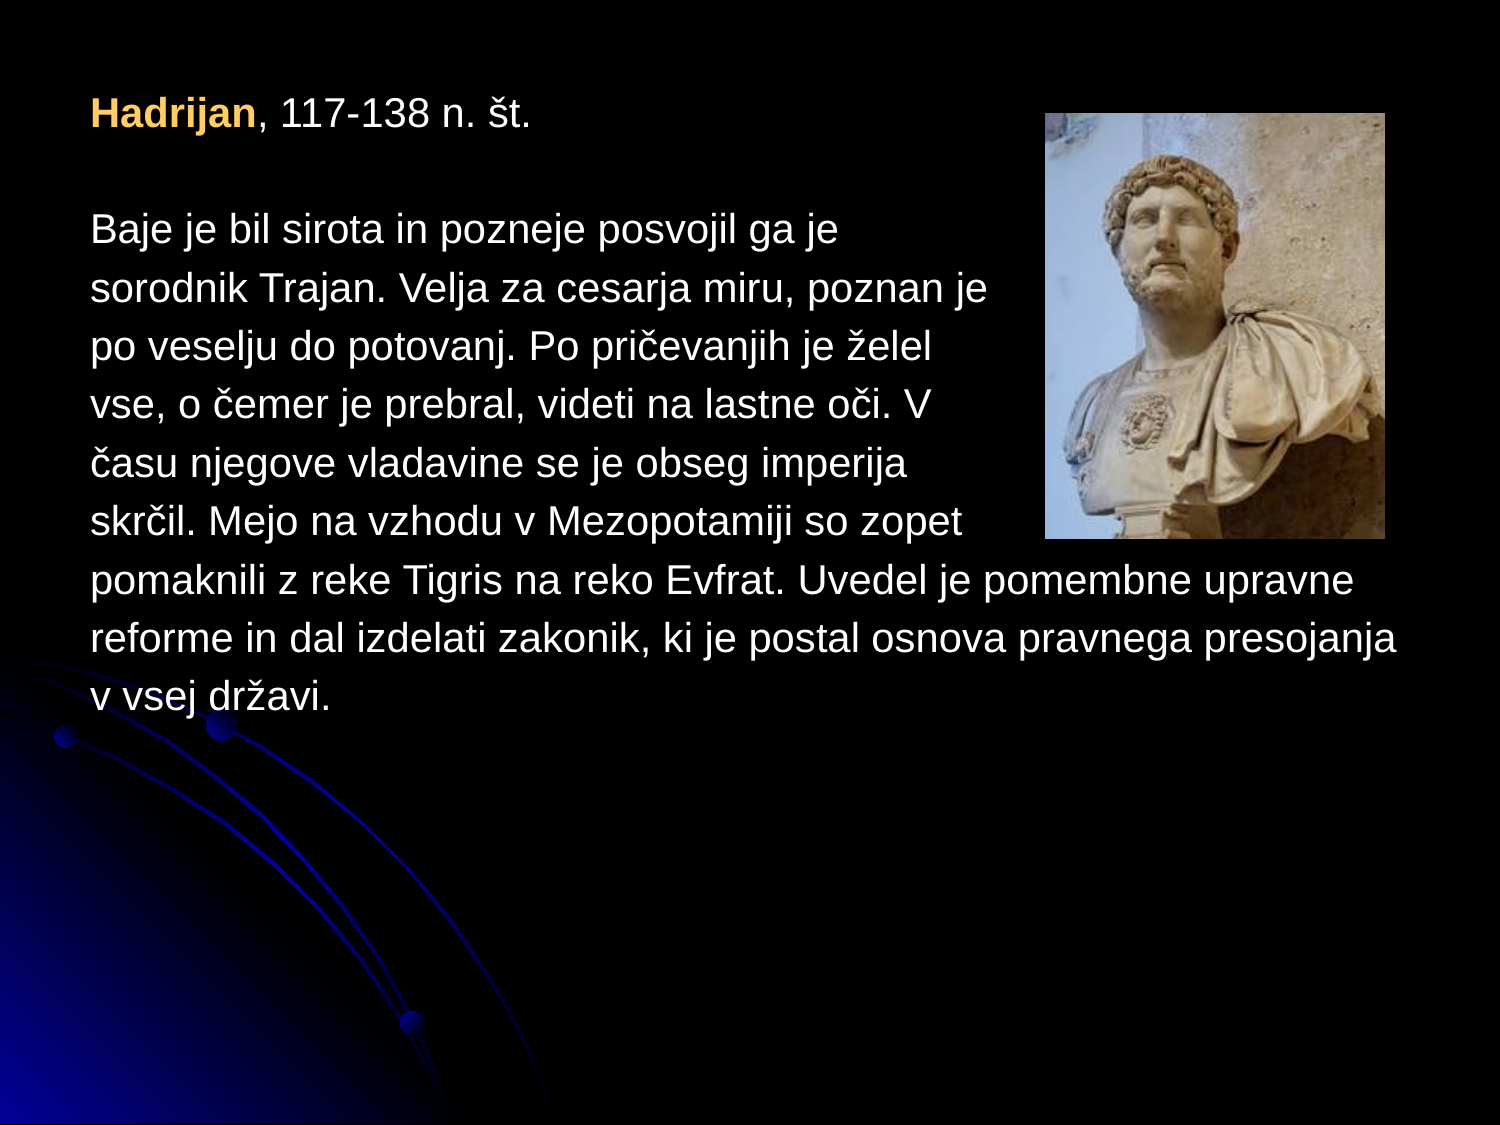

# Hadrijan, 117-138 n. št.
Baje je bil sirota in pozneje posvojil ga je
sorodnik Trajan. Velja za cesarja miru, poznan je
po veselju do potovanj. Po pričevanjih je želel
vse, o čemer je prebral, videti na lastne oči. V
času njegove vladavine se je obseg imperija
skrčil. Mejo na vzhodu v Mezopotamiji so zopet
pomaknili z reke Tigris na reko Evfrat. Uvedel je pomembne upravne
reforme in dal izdelati zakonik, ki je postal osnova pravnega presojanja
v vsej državi.